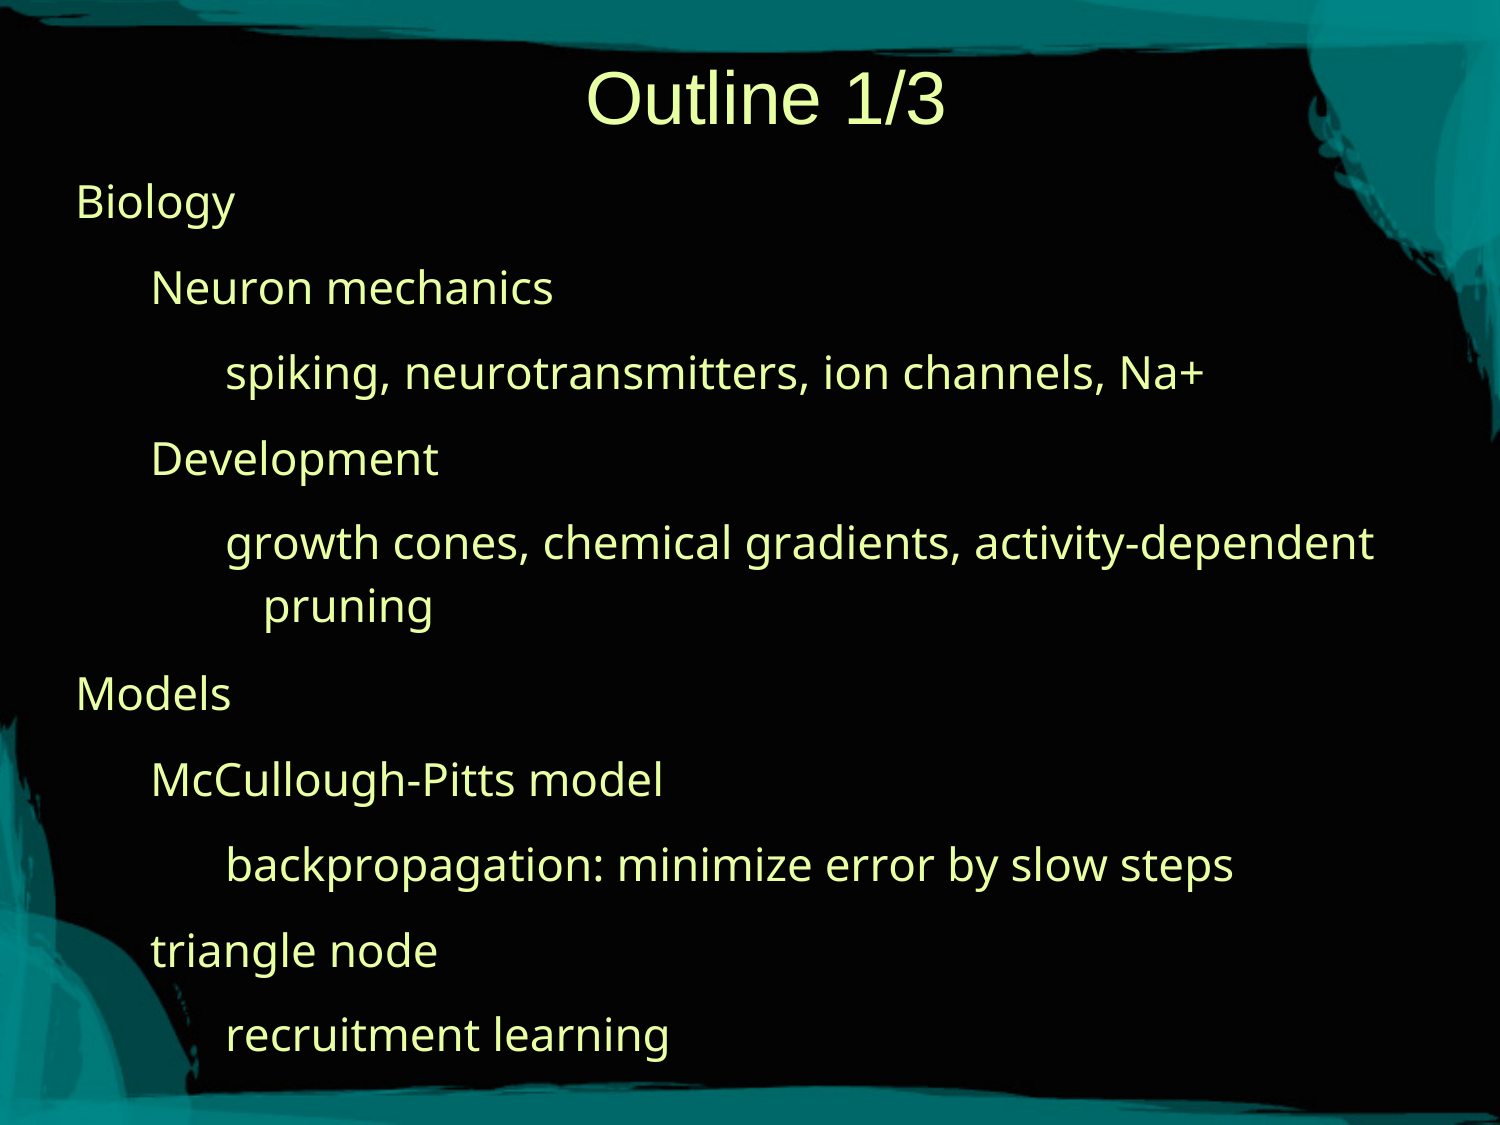

# Outline 1/3
Biology
Neuron mechanics
spiking, neurotransmitters, ion channels, Na+
Development
growth cones, chemical gradients, activity-dependent pruning
Models
McCullough-Pitts model
backpropagation: minimize error by slow steps
triangle node
recruitment learning